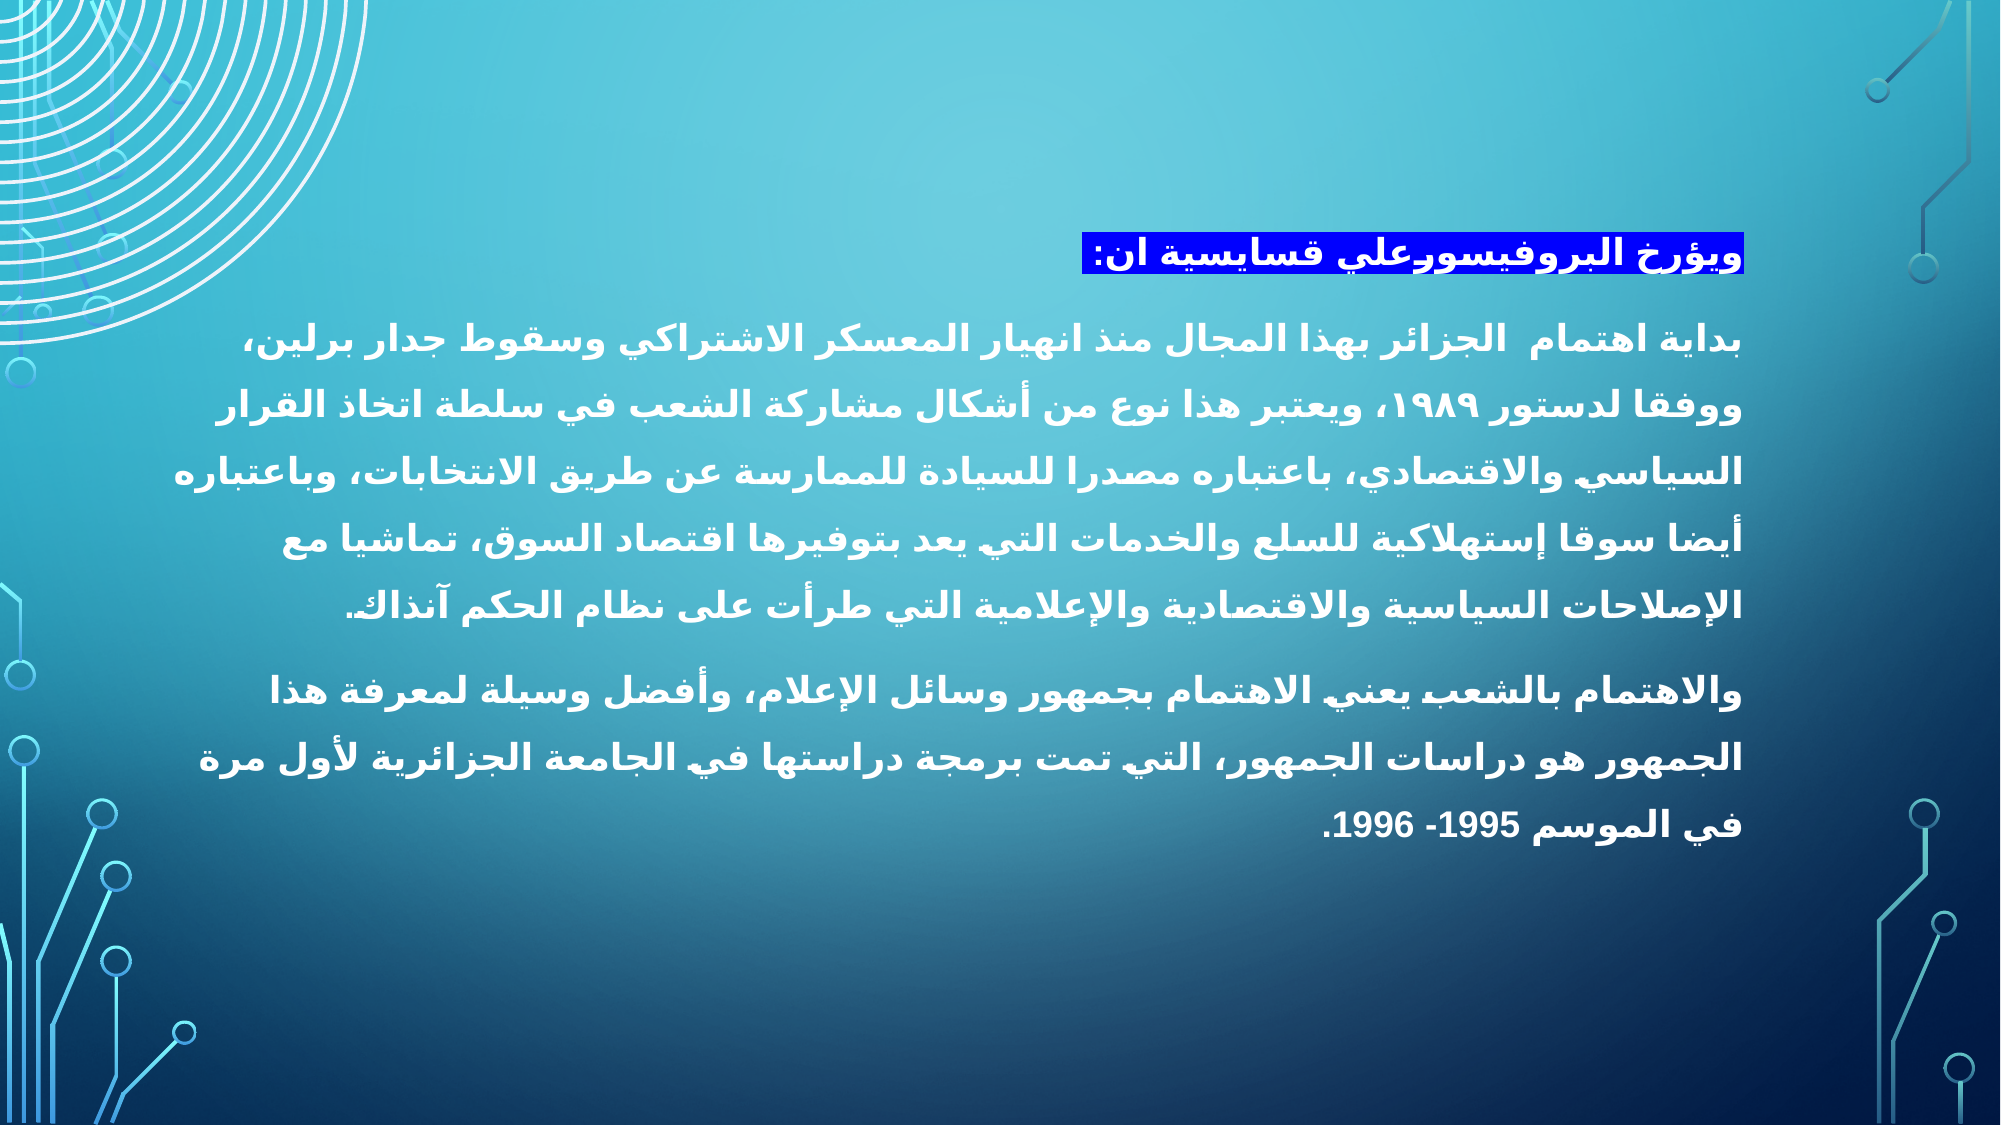

# ويؤرخ البروفيسورعلي قسايسية ان:
بداية اهتمام الجزائر بهذا المجال منذ انهيار المعسكر الاشتراكي وسقوط جدار برلين، ووفقا لدستور ١٩٨٩، ويعتبر هذا نوع من أشكال مشاركة الشعب في سلطة اتخاذ القرار السياسي والاقتصادي، باعتباره مصدرا للسيادة للممارسة عن طريق الانتخابات، وباعتباره أيضا سوقا إستهلاكية للسلع والخدمات التي يعد بتوفيرها اقتصاد السوق، تماشيا مع الإصلاحات السياسية والاقتصادية والإعلامية التي طرأت على نظام الحكم آنذاك.
والاهتمام بالشعب يعني الاهتمام بجمهور وسائل الإعلام، وأفضل وسيلة لمعرفة هذا الجمهور هو دراسات الجمهور، التي تمت برمجة دراستها في الجامعة الجزائرية لأول مرة في الموسم 1995- 1996.